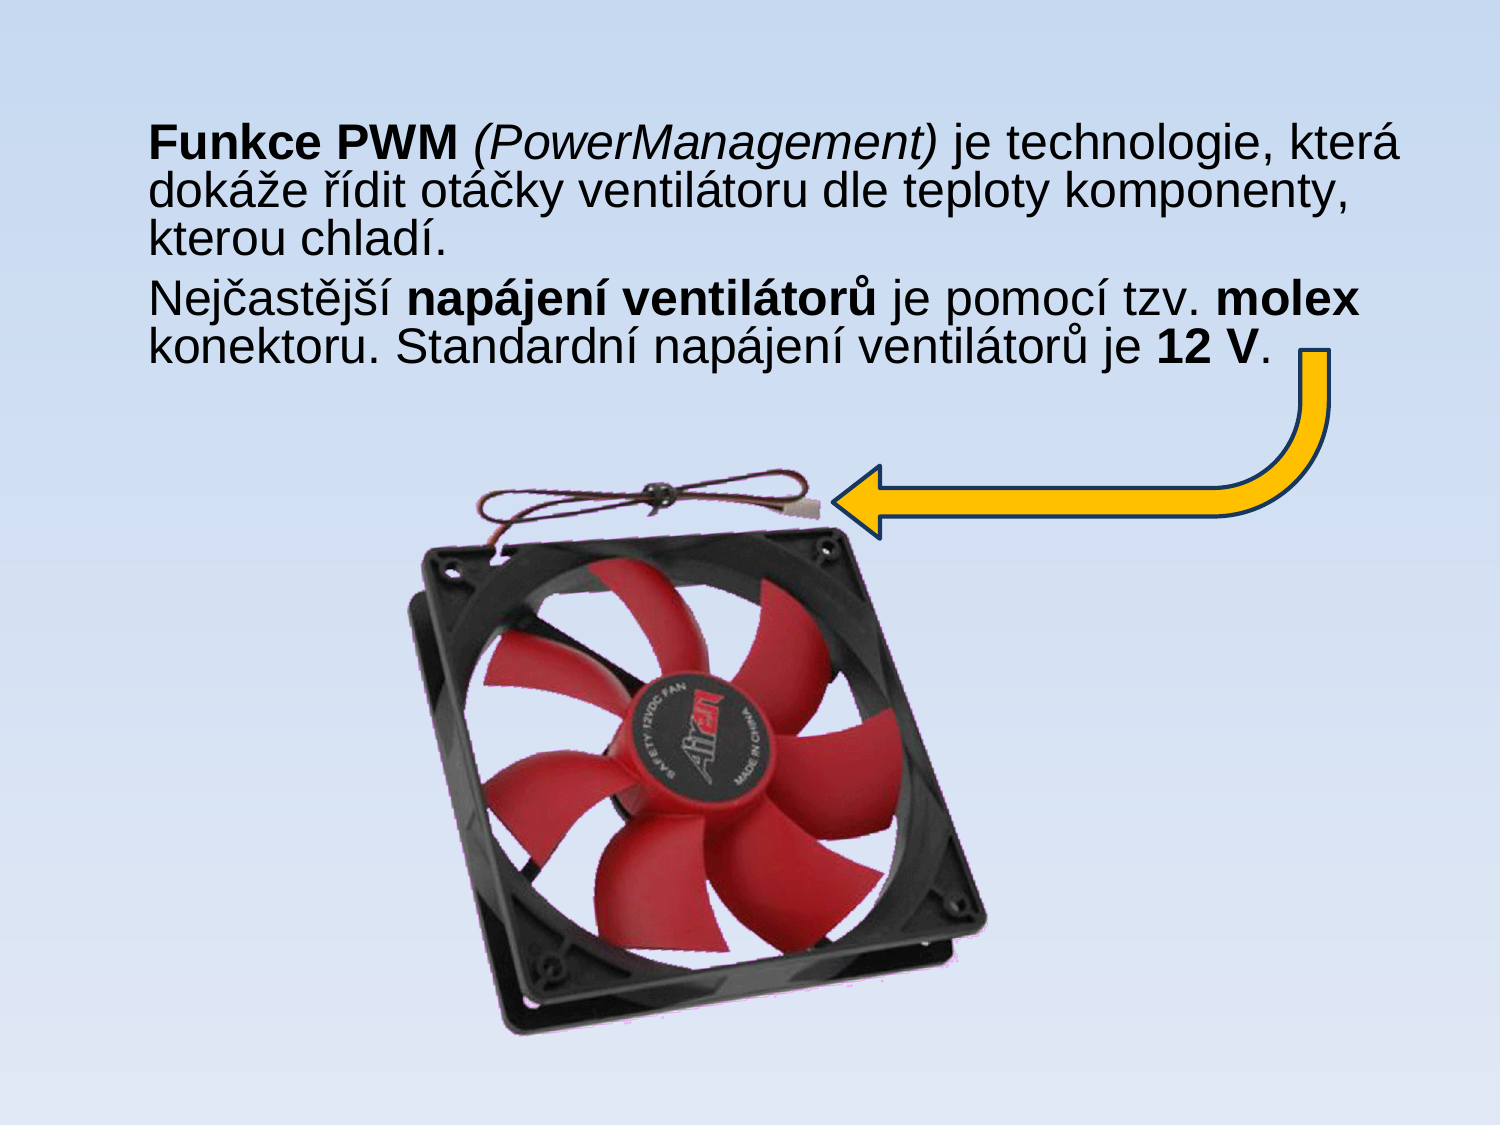

# Funkce PWM (PowerManagement) je technologie, která dokáže řídit otáčky ventilátoru dle teploty komponenty, kterou chladí.
Nejčastější napájení ventilátorů je pomocí tzv. molex konektoru. Standardní napájení ventilátorů je 12 V.